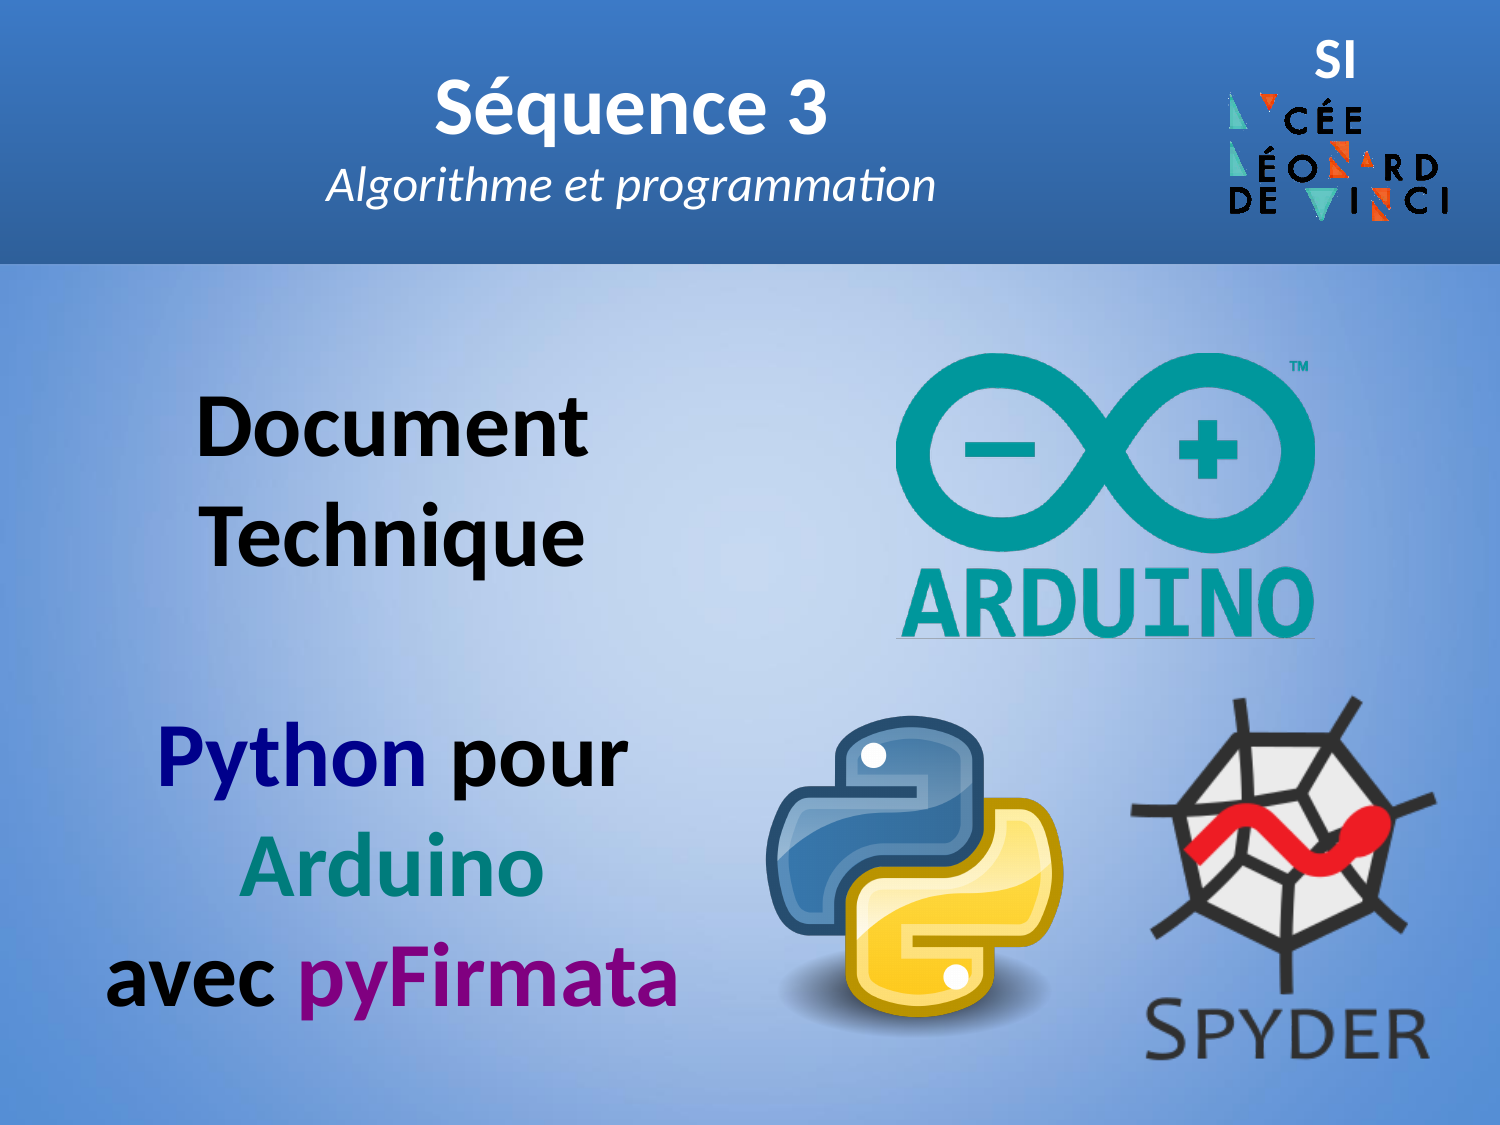

# Séquence 3 Algorithme et programmation
SI
Document Technique
Python pour Arduino
avec pyFirmata